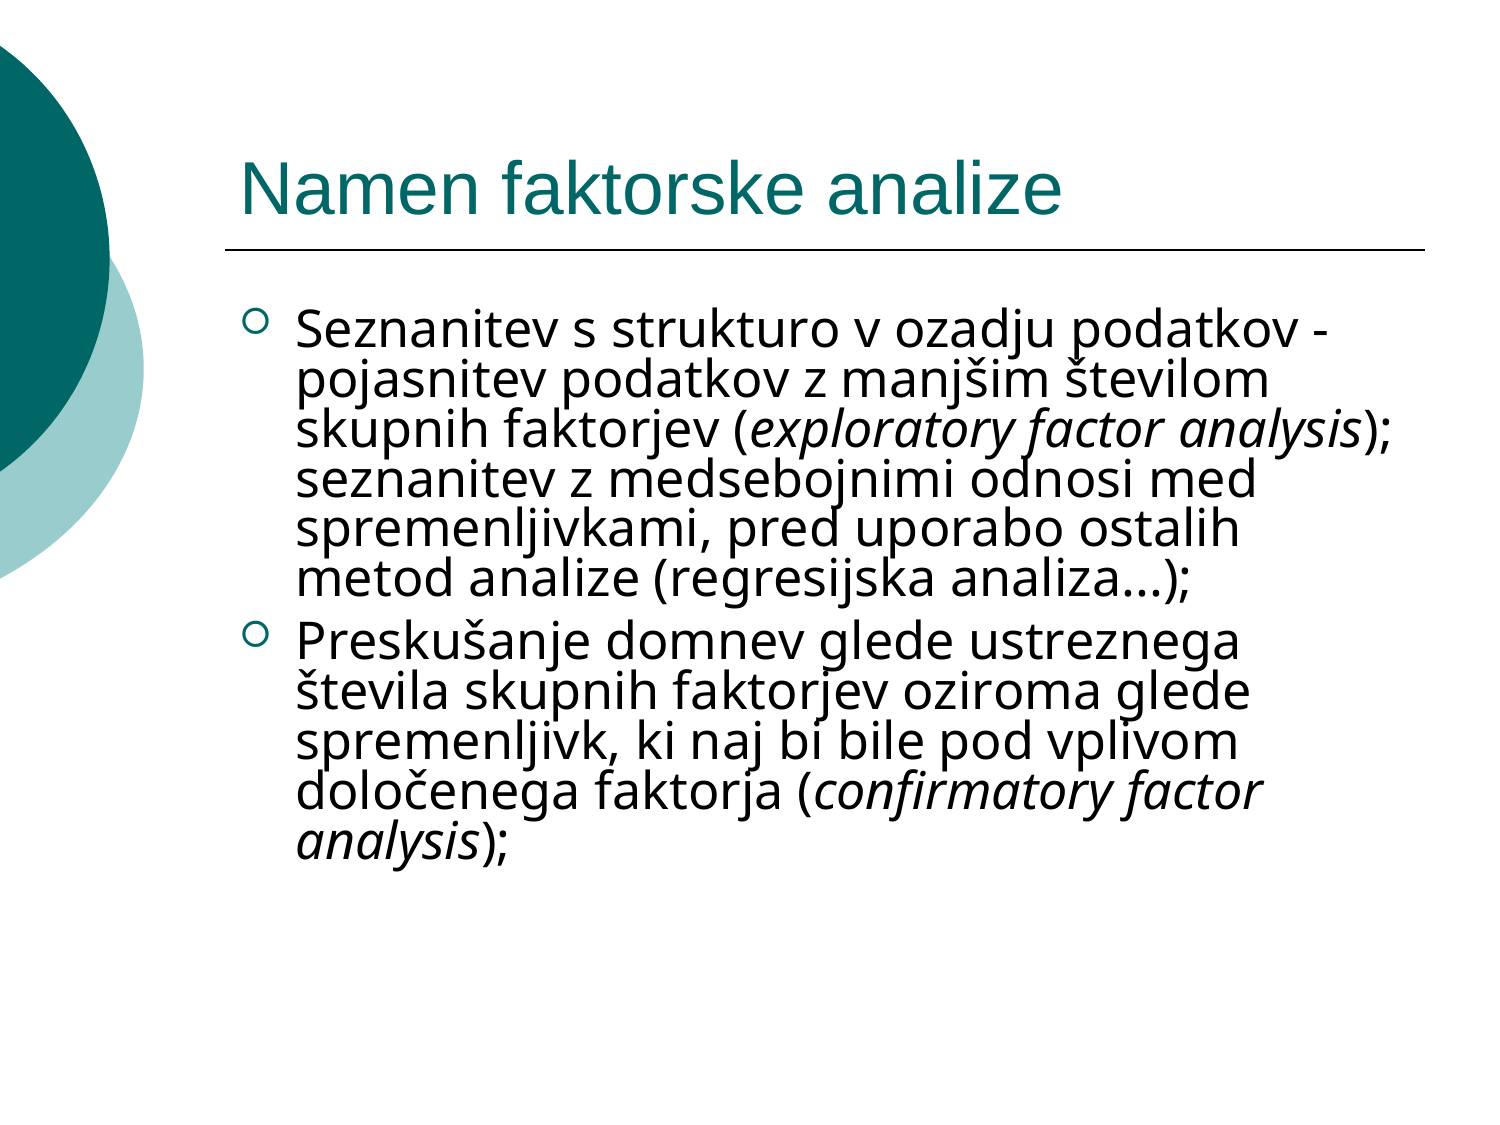

# Namen faktorske analize
Seznanitev s strukturo v ozadju podatkov - pojasnitev podatkov z manjšim številom skupnih faktorjev (exploratory factor analysis); seznanitev z medsebojnimi odnosi med spremenljivkami, pred uporabo ostalih metod analize (regresijska analiza...);
Preskušanje domnev glede ustreznega števila skupnih faktorjev oziroma glede spremenljivk, ki naj bi bile pod vplivom določenega faktorja (confirmatory factor analysis);